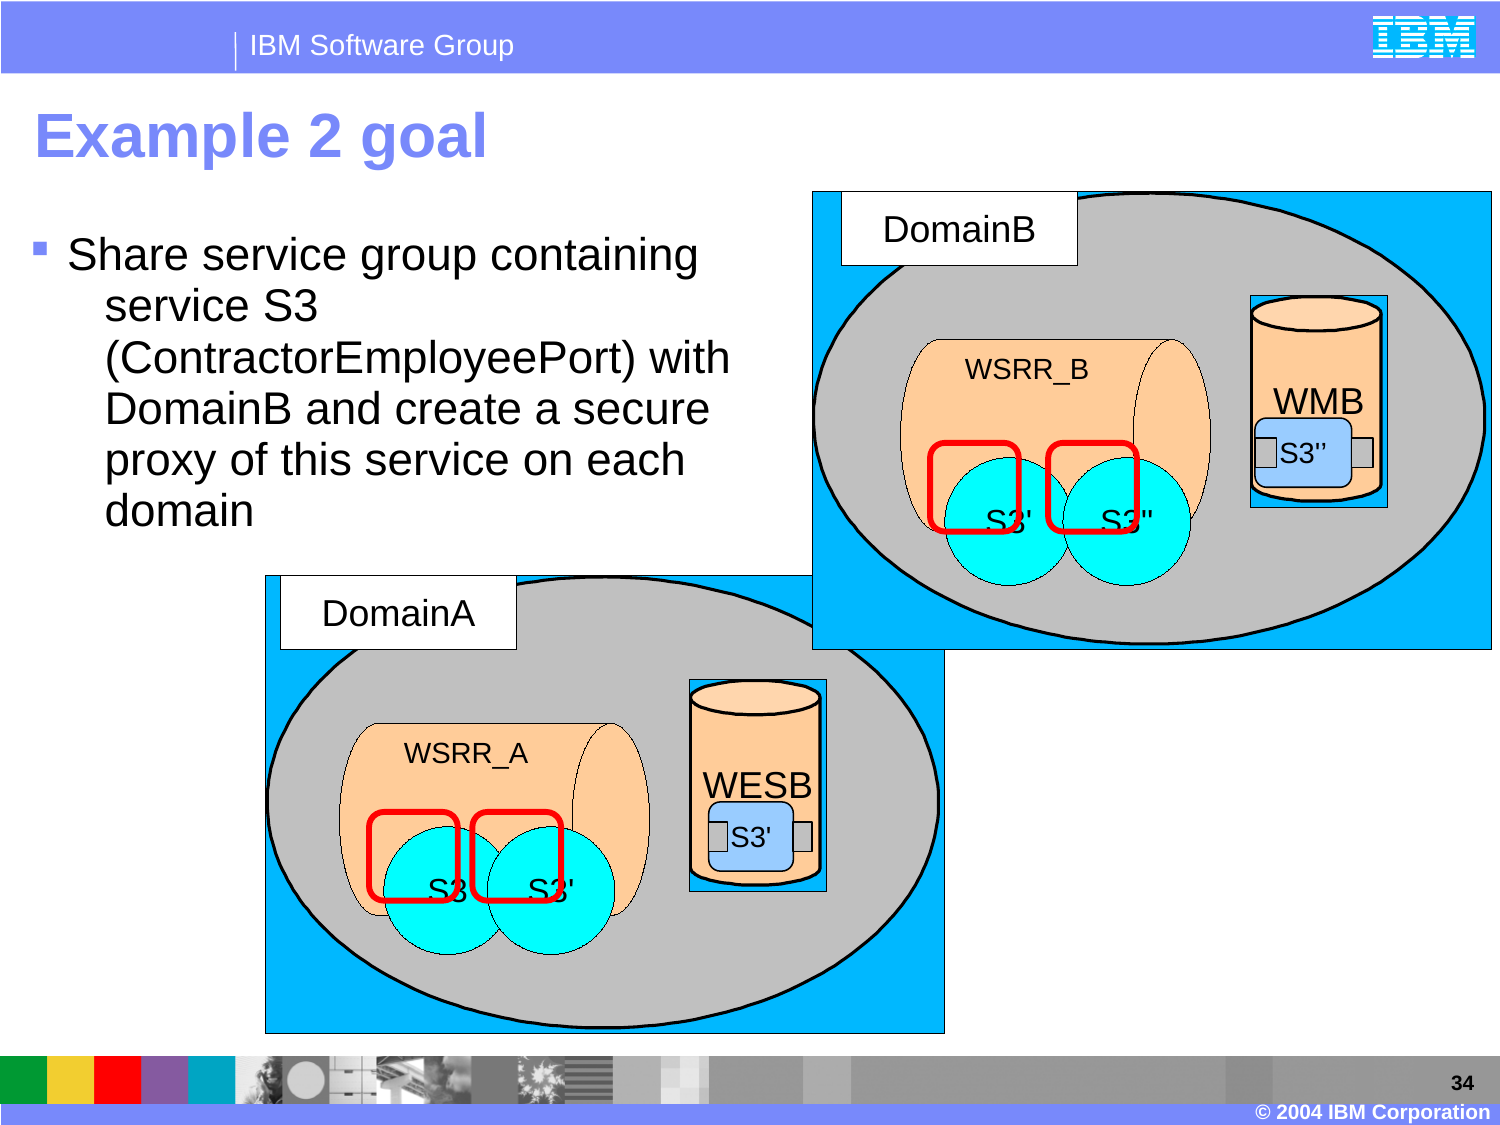

# Example 2 goal
DomainB
Share service group containing service S3 (ContractorEmployeePort) with DomainB and create a secure proxy of this service on each domain
WMB
WSRR_B
S3'’
S3'
S3''
DomainA
WESB
WSRR_A
S3'
S3
S3'
34